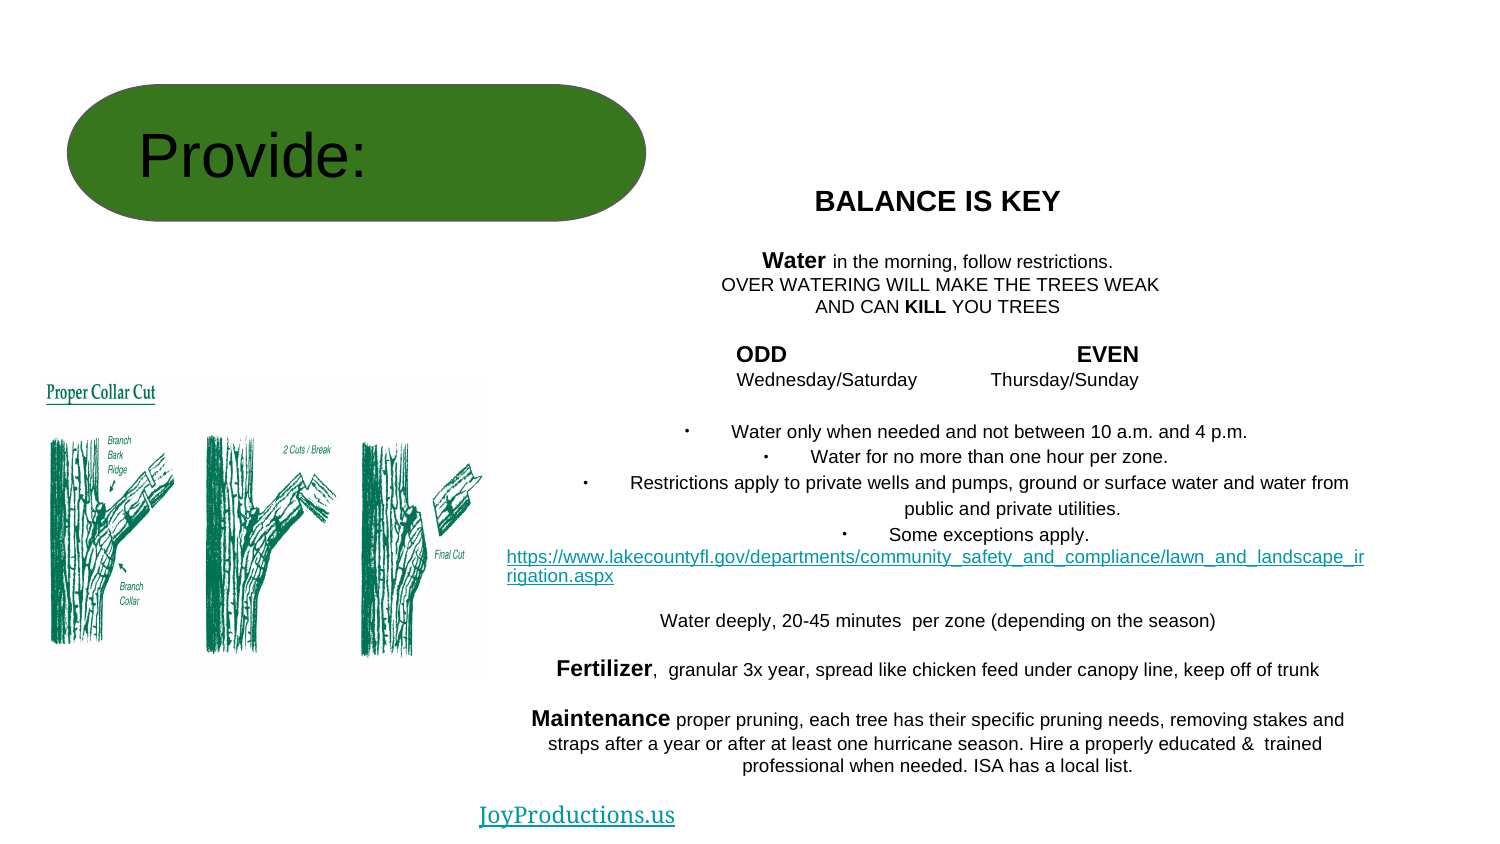

Provide:
BALANCE IS KEY
Water in the morning, follow restrictions.
 OVER WATERING WILL MAKE THE TREES WEAK
AND CAN KILL YOU TREES
ODD EVEN
Wednesday/Saturday Thursday/Sunday
Water only when needed and not between 10 a.m. and 4 p.m.
Water for no more than one hour per zone.
Restrictions apply to private wells and pumps, ground or surface water and water from public and private utilities.
Some exceptions apply.
https://www.lakecountyfl.gov/departments/community_safety_and_compliance/lawn_and_landscape_irrigation.aspx
Water deeply, 20-45 minutes per zone (depending on the season)
Fertilizer, granular 3x year, spread like chicken feed under canopy line, keep off of trunk
Maintenance proper pruning, each tree has their specific pruning needs, removing stakes and straps after a year or after at least one hurricane season. Hire a properly educated & trained professional when needed. ISA has a local list.
JoyProductions.us